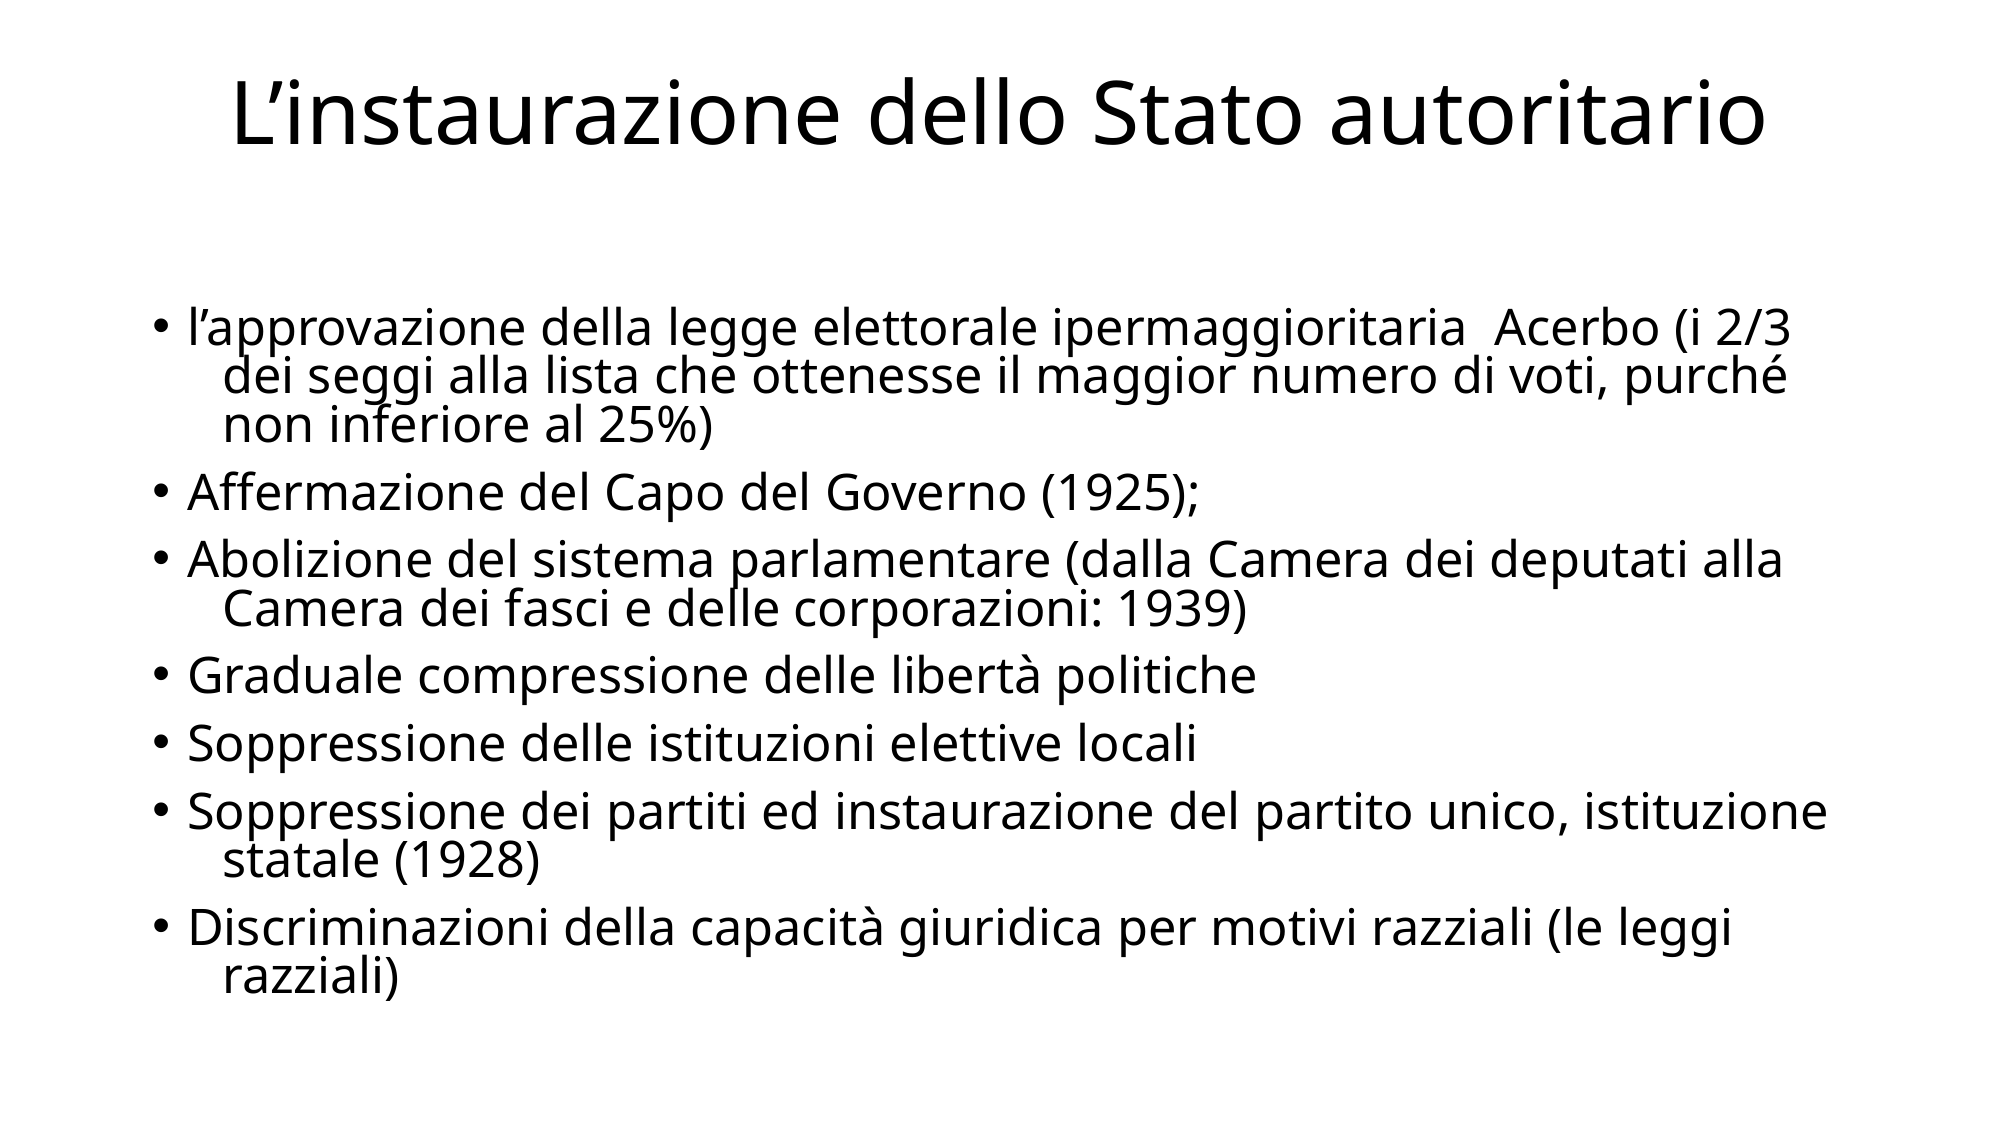

# L’instaurazione dello Stato autoritario
l’approvazione della legge elettorale ipermaggioritaria Acerbo (i 2/3 dei seggi alla lista che ottenesse il maggior numero di voti, purché non inferiore al 25%)
Affermazione del Capo del Governo (1925);
Abolizione del sistema parlamentare (dalla Camera dei deputati alla Camera dei fasci e delle corporazioni: 1939)
Graduale compressione delle libertà politiche
Soppressione delle istituzioni elettive locali
Soppressione dei partiti ed instaurazione del partito unico, istituzione statale (1928)
Discriminazioni della capacità giuridica per motivi razziali (le leggi razziali)